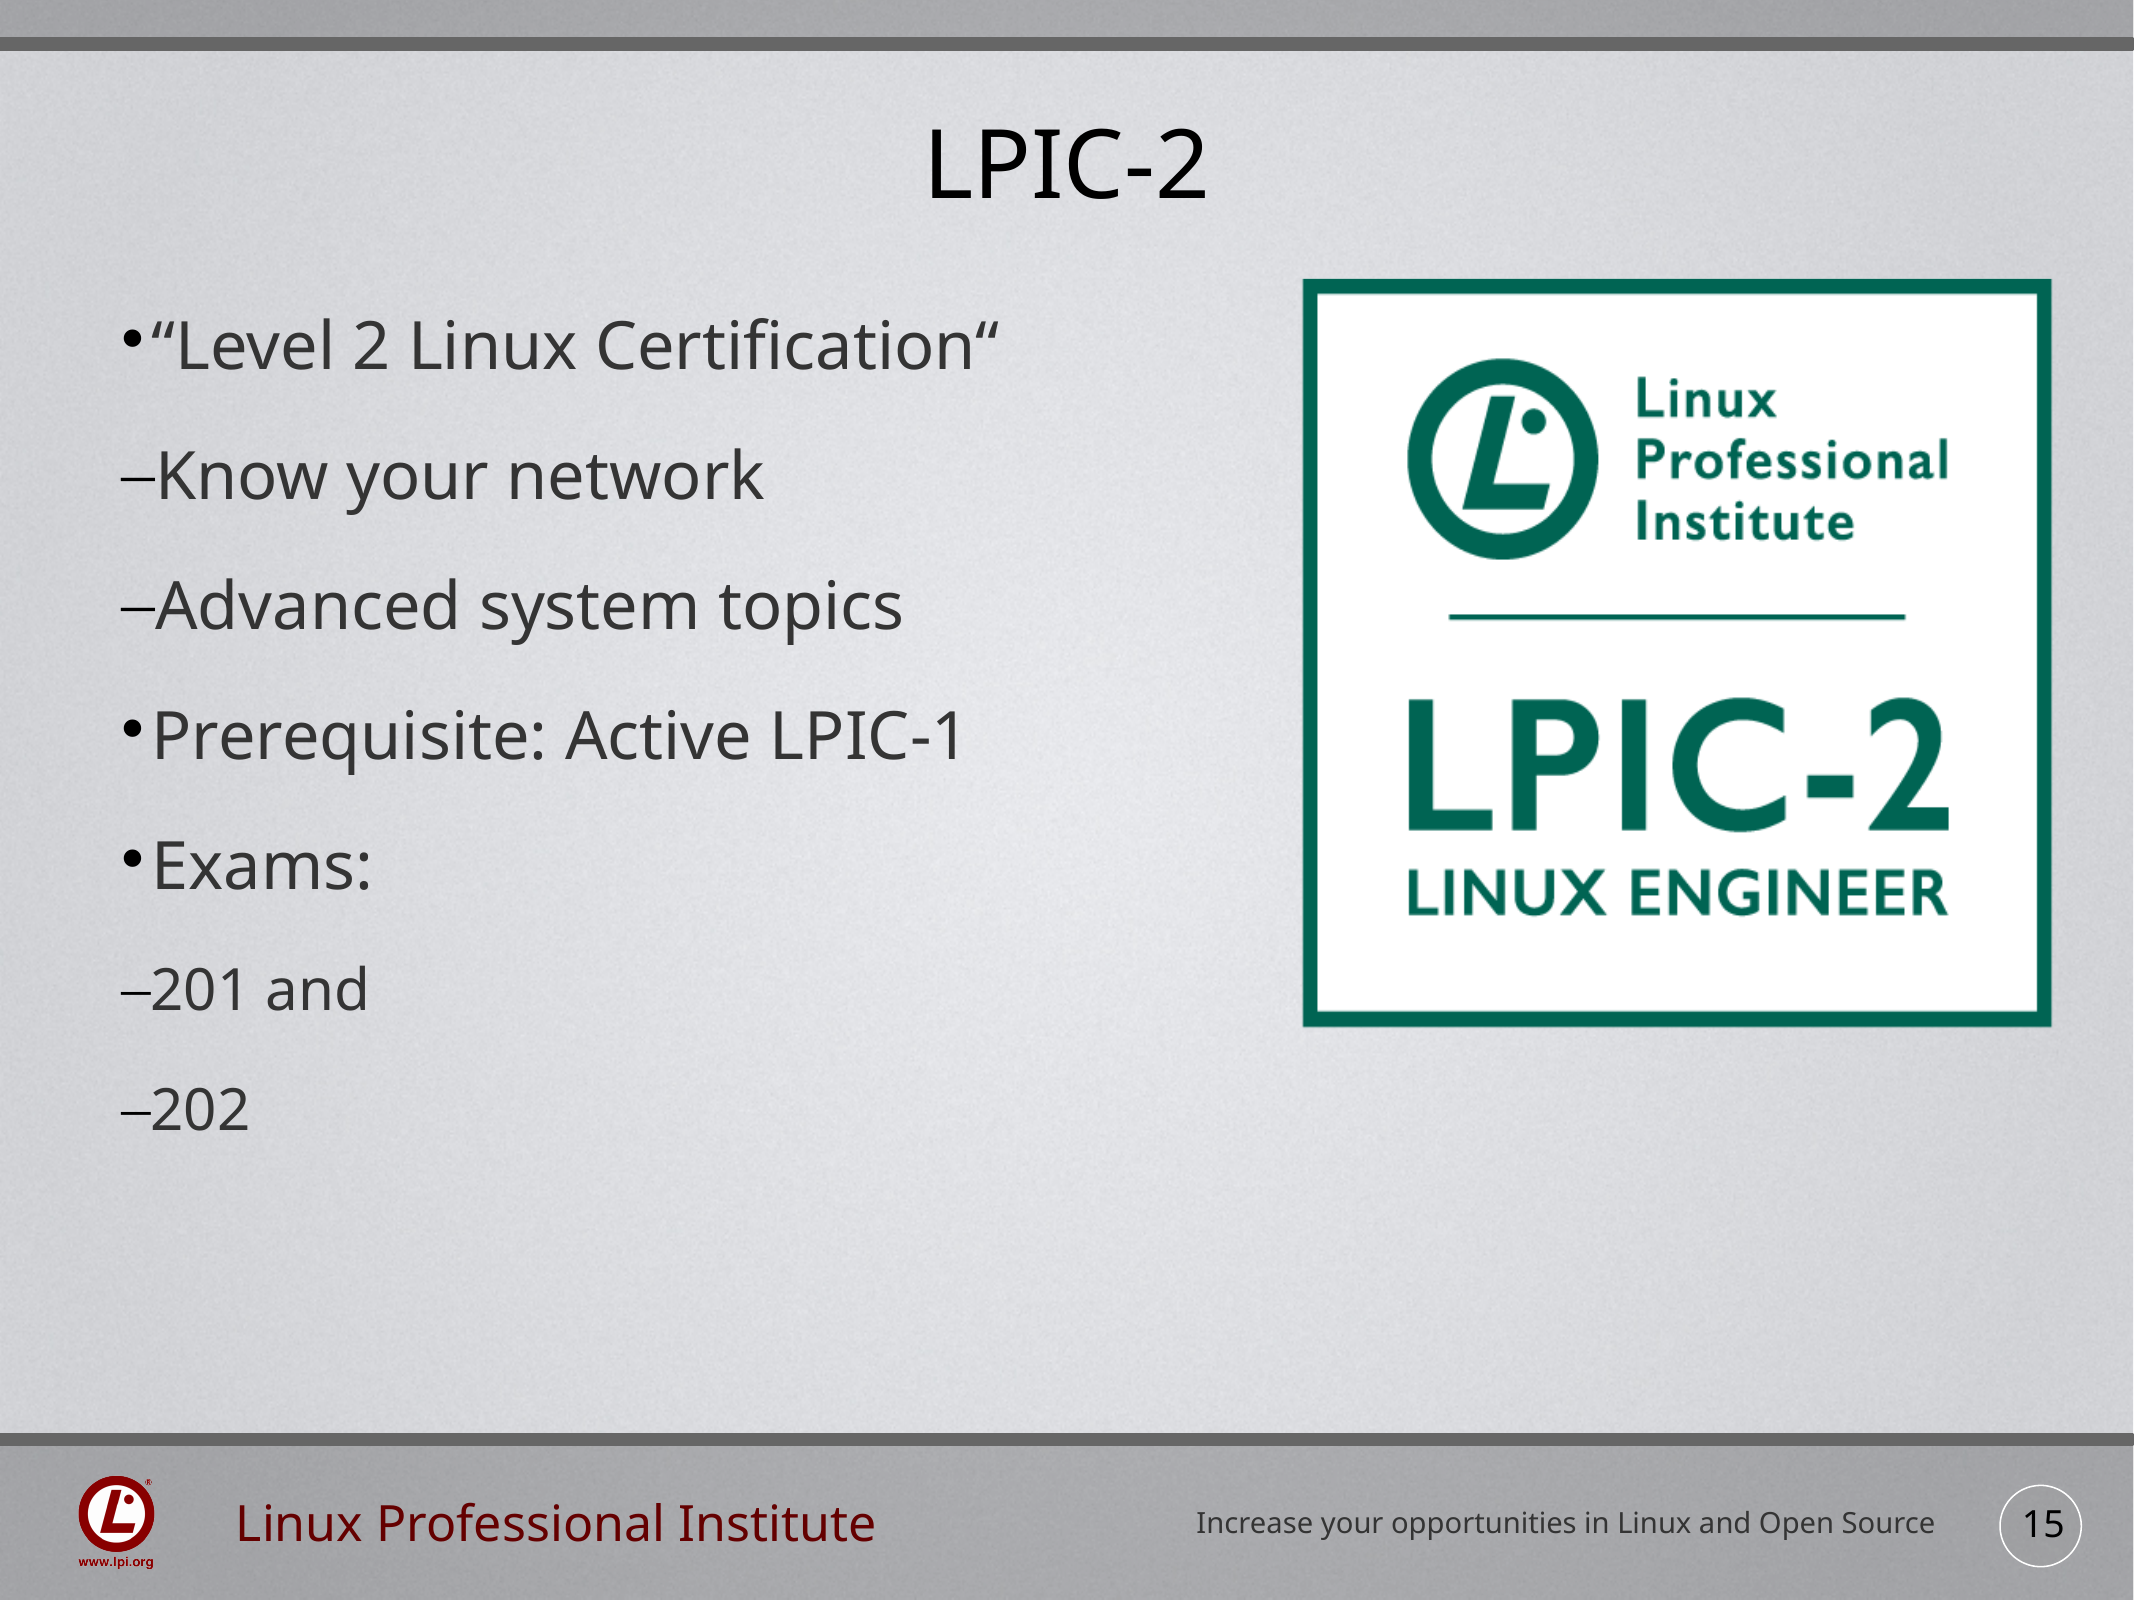

# LPIC-2
“Level 2 Linux Certification“
Know your network
Advanced system topics
Prerequisite: Active LPIC-1
Exams:
201 and
202